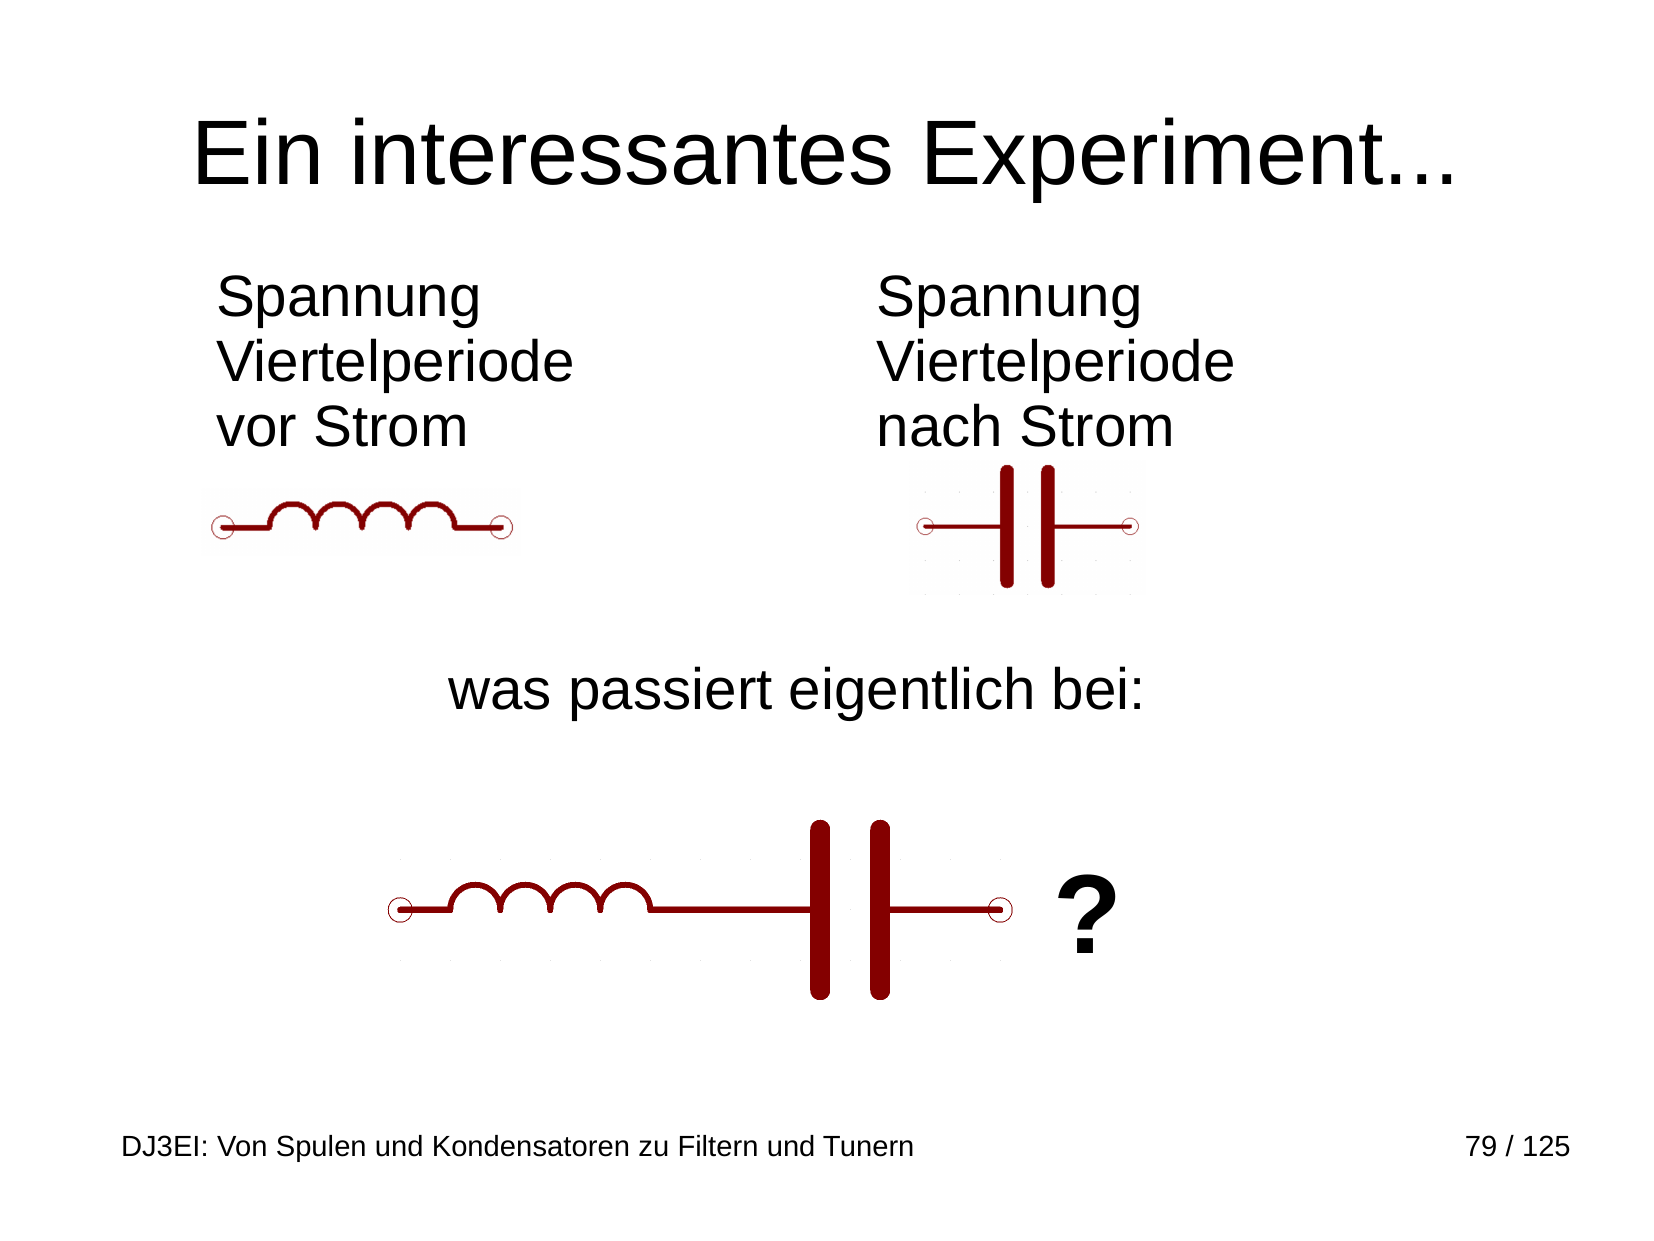

# Ein interessantes Experiment...
Spannung
Viertelperiode
vor Strom
Spannung
Viertelperiode
nach Strom
was passiert eigentlich bei:
?